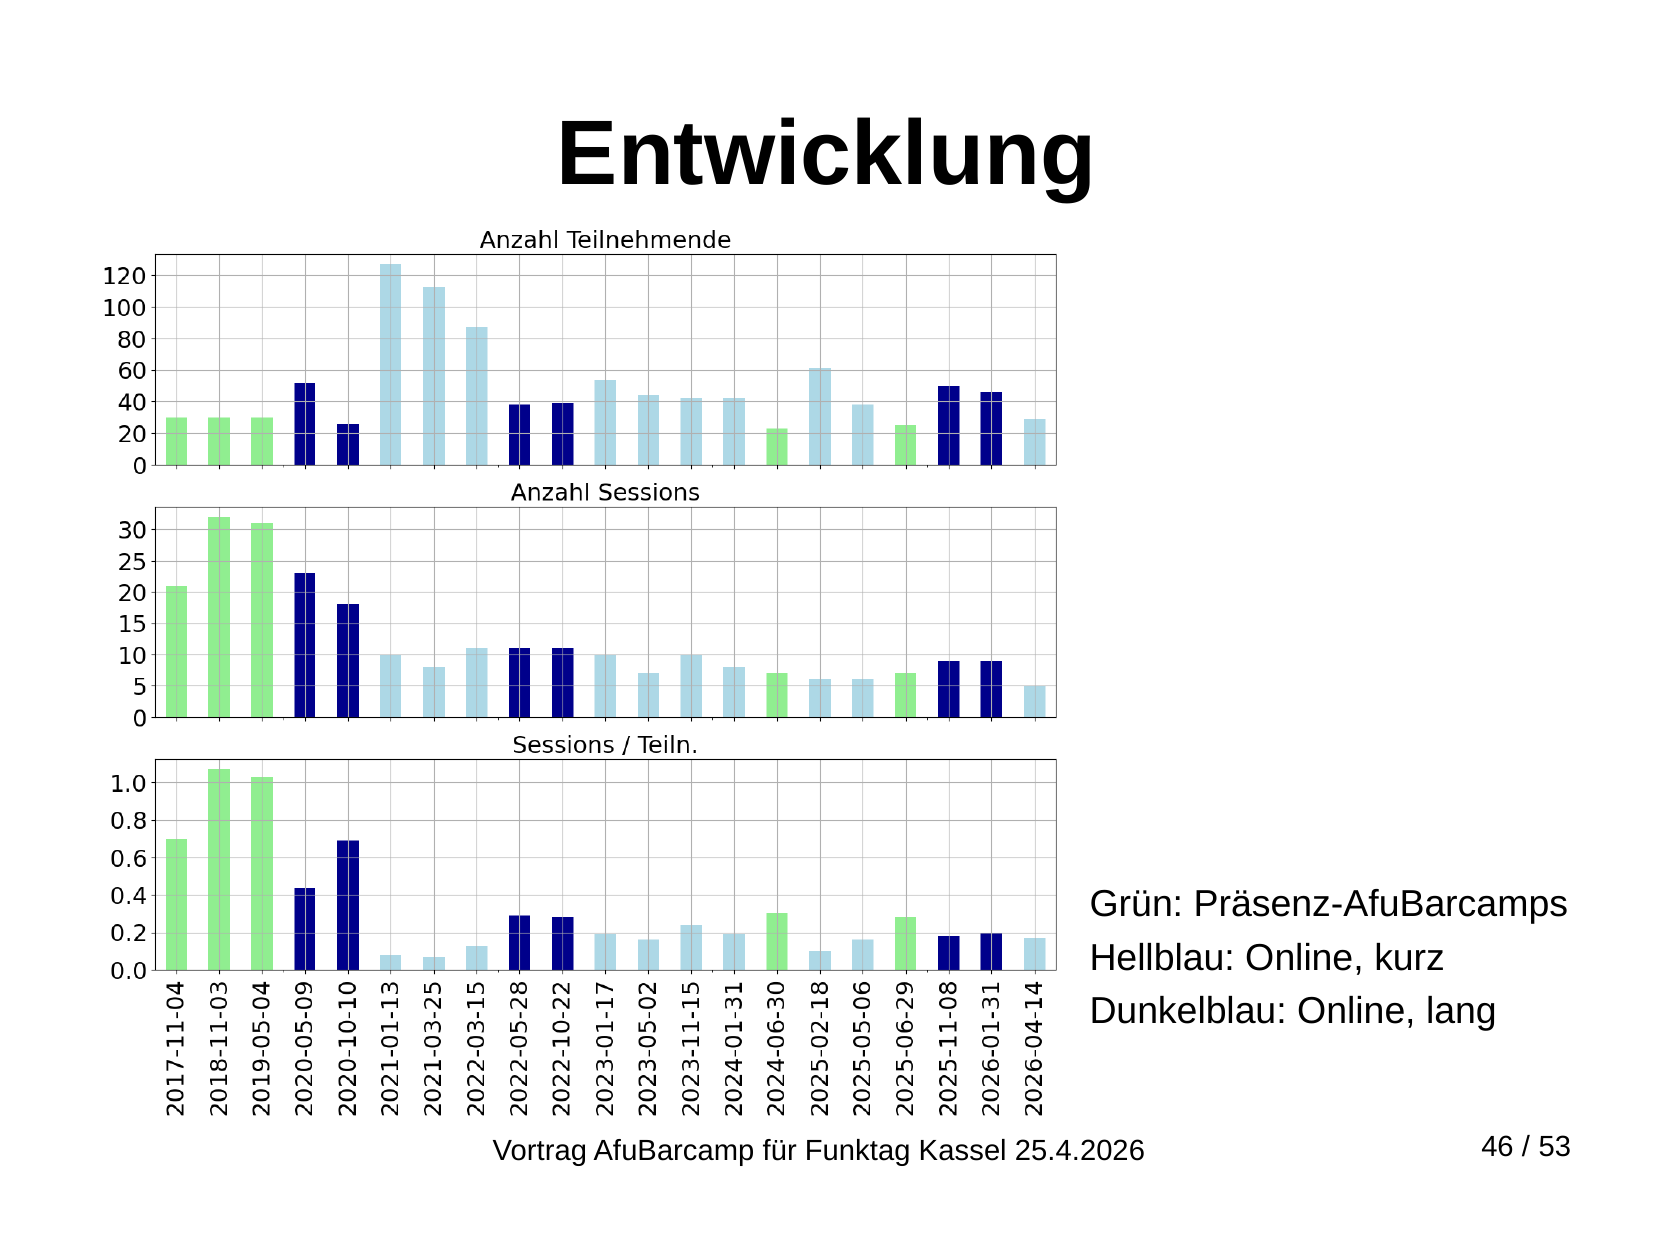

# Entwicklung
Grün: Präsenz-AfuBarcamps
Hellblau: Online, kurz
Dunkelblau: Online, lang